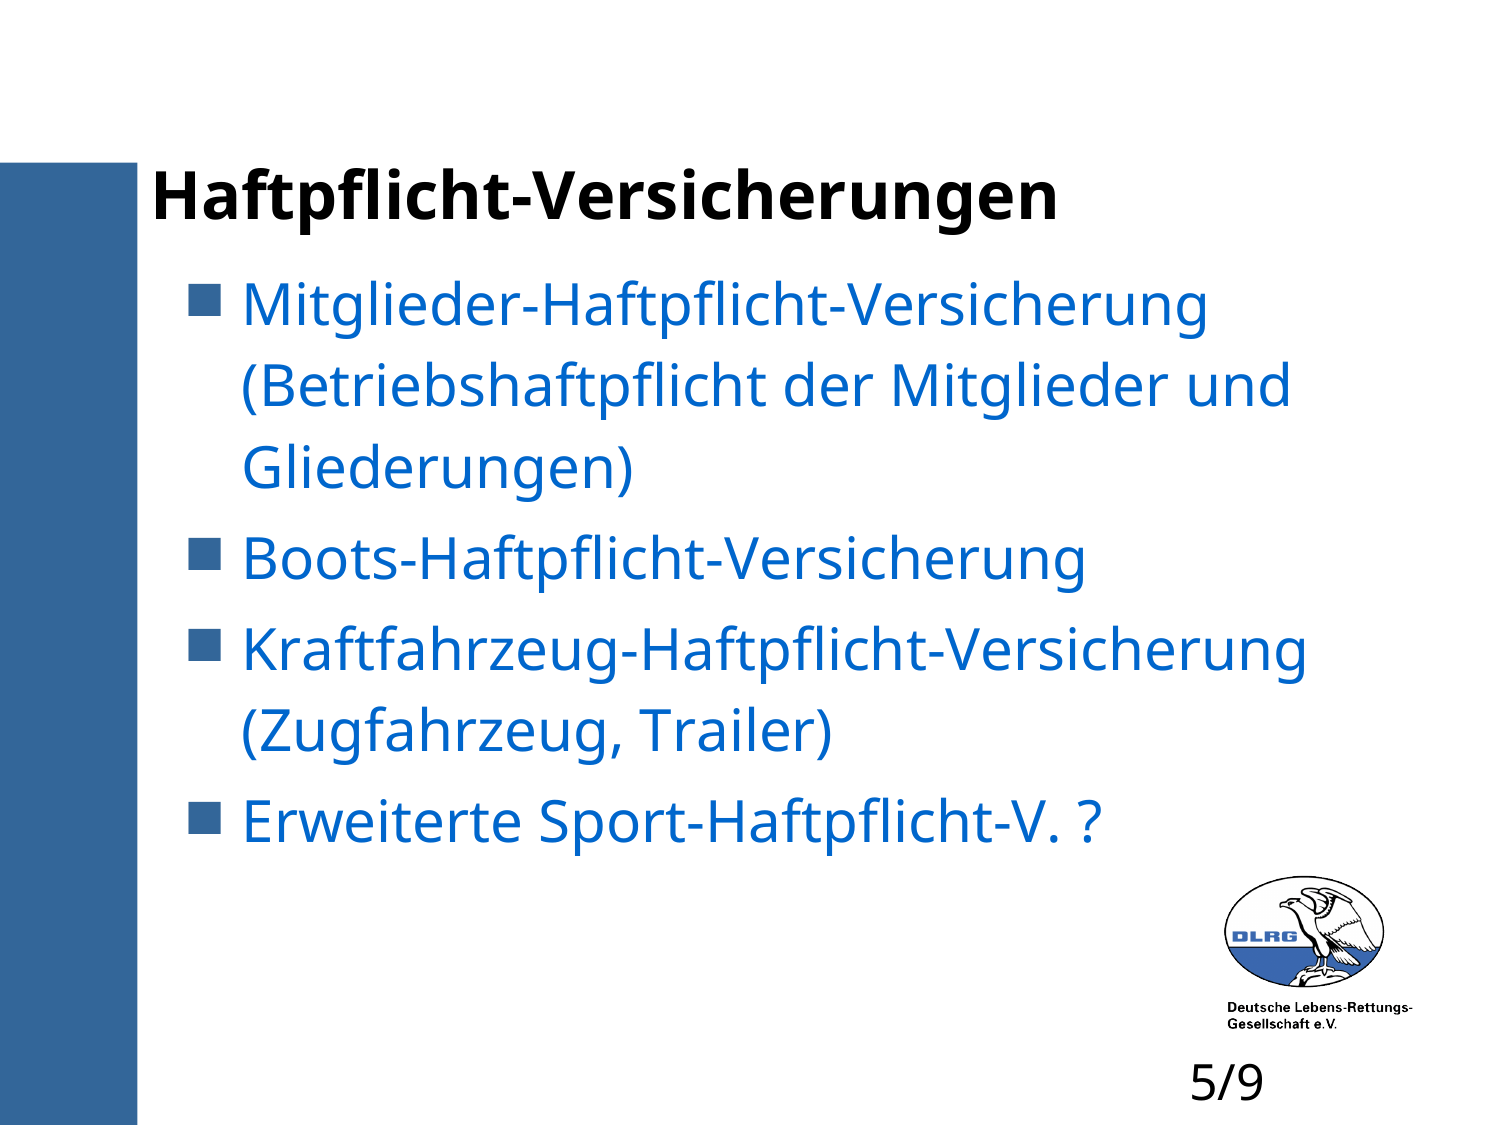

# Haftpflicht-Versicherungen
Mitglieder-Haftpflicht-Versicherung (Betriebshaftpflicht der Mitglieder und Gliederungen)
Boots-Haftpflicht-Versicherung
Kraftfahrzeug-Haftpflicht-Versicherung (Zugfahrzeug, Trailer)
Erweiterte Sport-Haftpflicht-V. ?